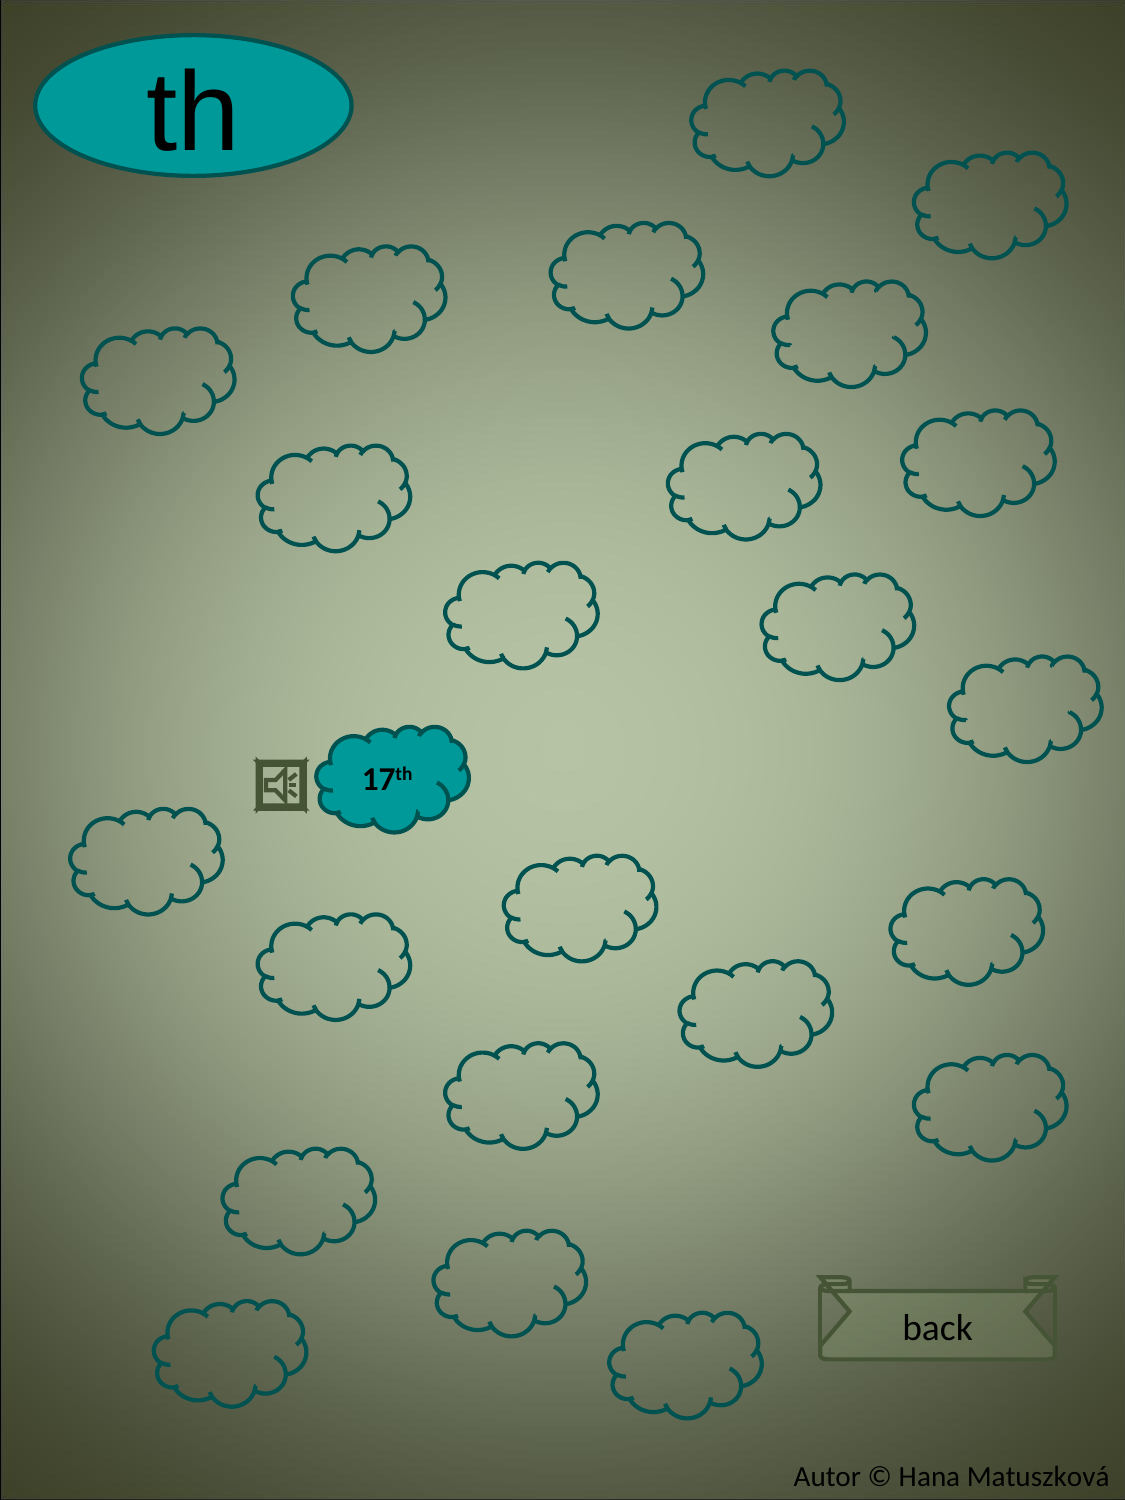

th
17th
back
Autor © Hana Matuszková